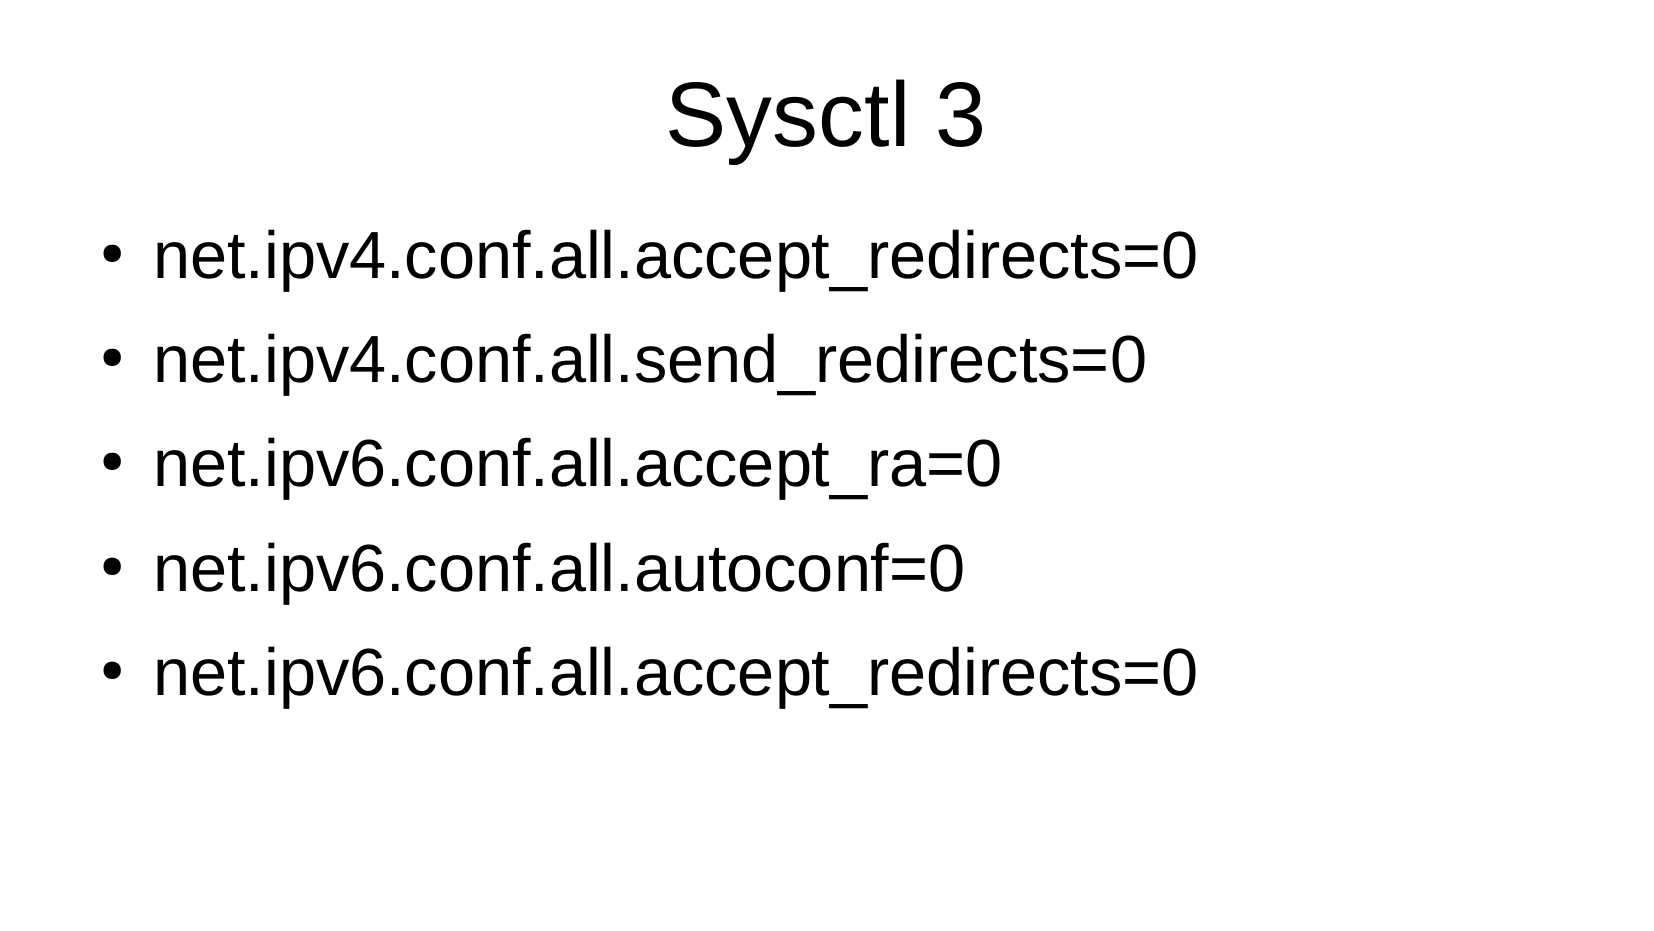

# Sysctl 3
net.ipv4.conf.all.accept_redirects=0
net.ipv4.conf.all.send_redirects=0
net.ipv6.conf.all.accept_ra=0
net.ipv6.conf.all.autoconf=0
net.ipv6.conf.all.accept_redirects=0